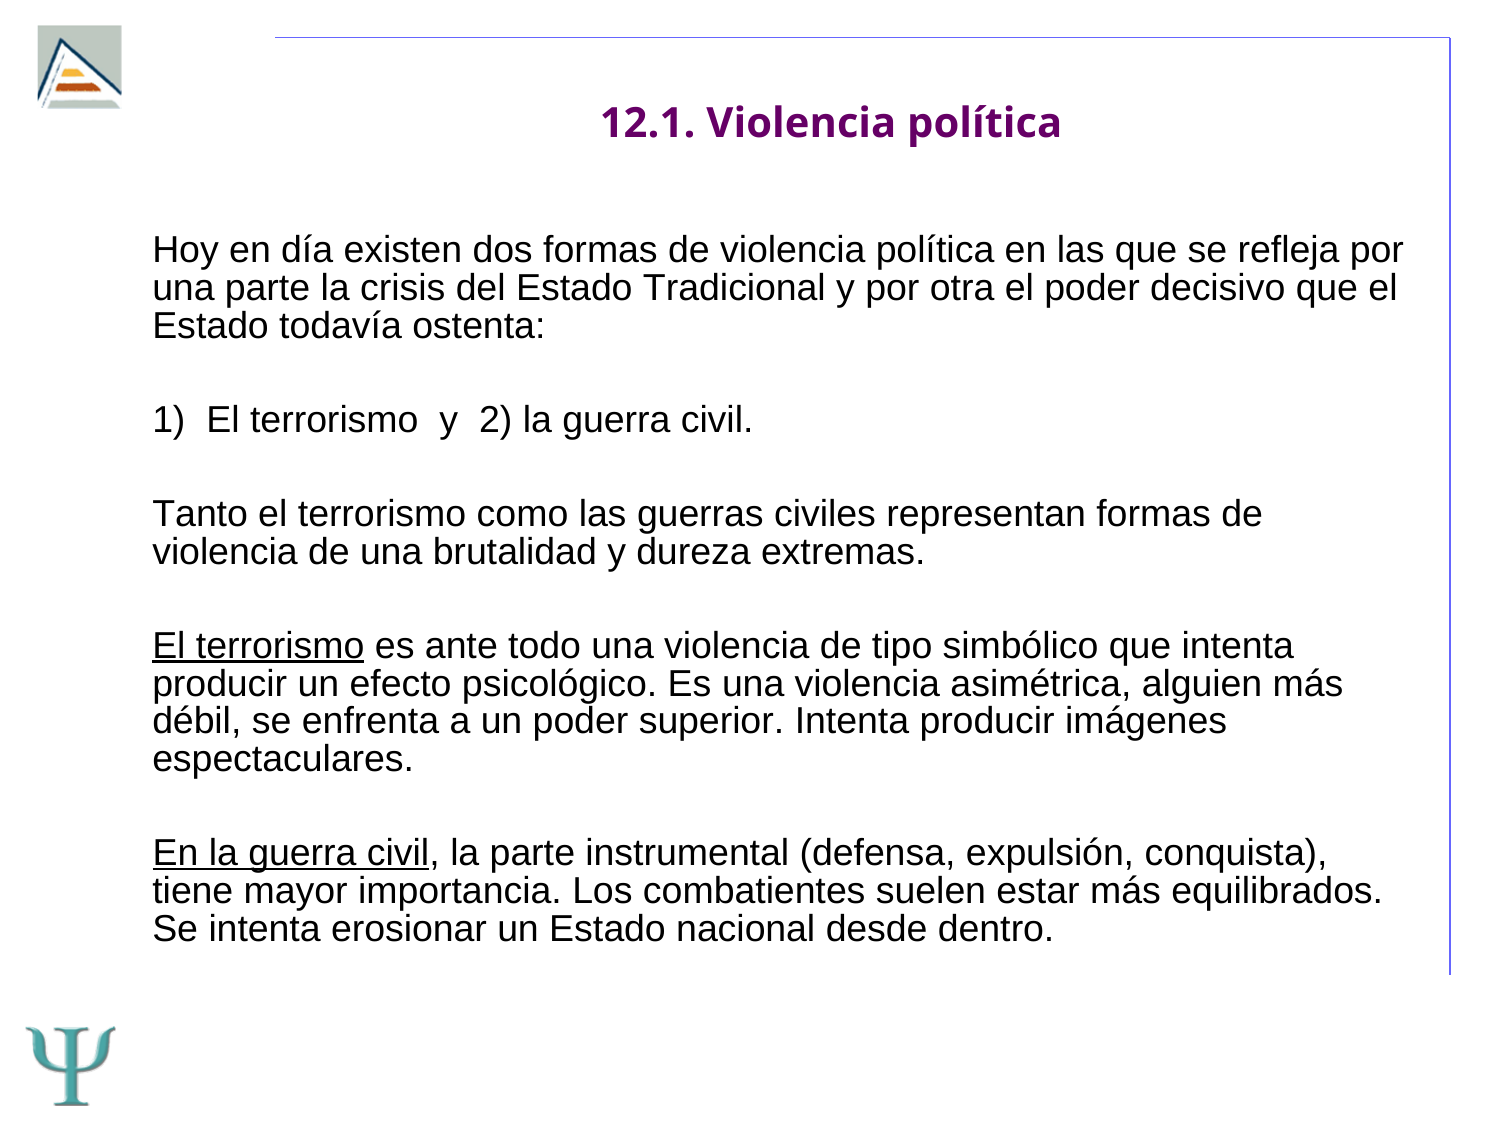

# 12.1. Violencia política
	Hoy en día existen dos formas de violencia política en las que se refleja por una parte la crisis del Estado Tradicional y por otra el poder decisivo que el Estado todavía ostenta:
	1) El terrorismo y 2) la guerra civil.
	Tanto el terrorismo como las guerras civiles representan formas de violencia de una brutalidad y dureza extremas.
	El terrorismo es ante todo una violencia de tipo simbólico que intenta producir un efecto psicológico. Es una violencia asimétrica, alguien más débil, se enfrenta a un poder superior. Intenta producir imágenes espectaculares.
 En la guerra civil, la parte instrumental (defensa, expulsión, conquista), tiene mayor importancia. Los combatientes suelen estar más equilibrados. Se intenta erosionar un Estado nacional desde dentro.